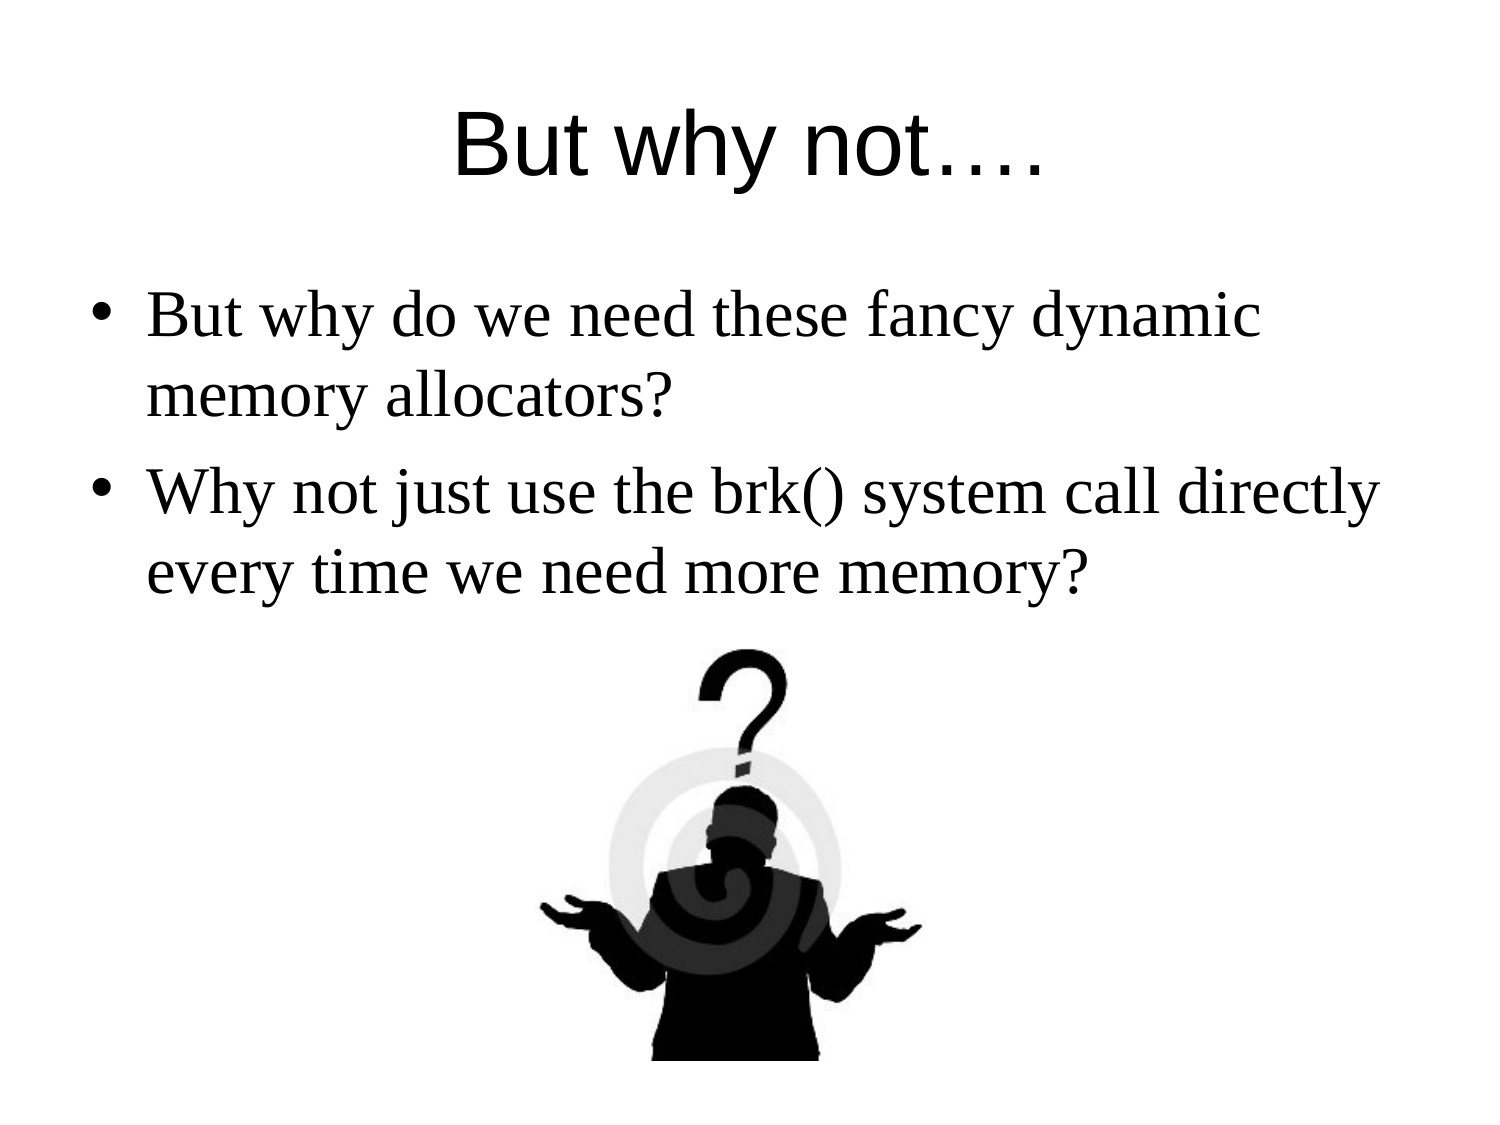

# But why not….
But why do we need these fancy dynamic memory allocators?
Why not just use the brk() system call directly every time we need more memory?